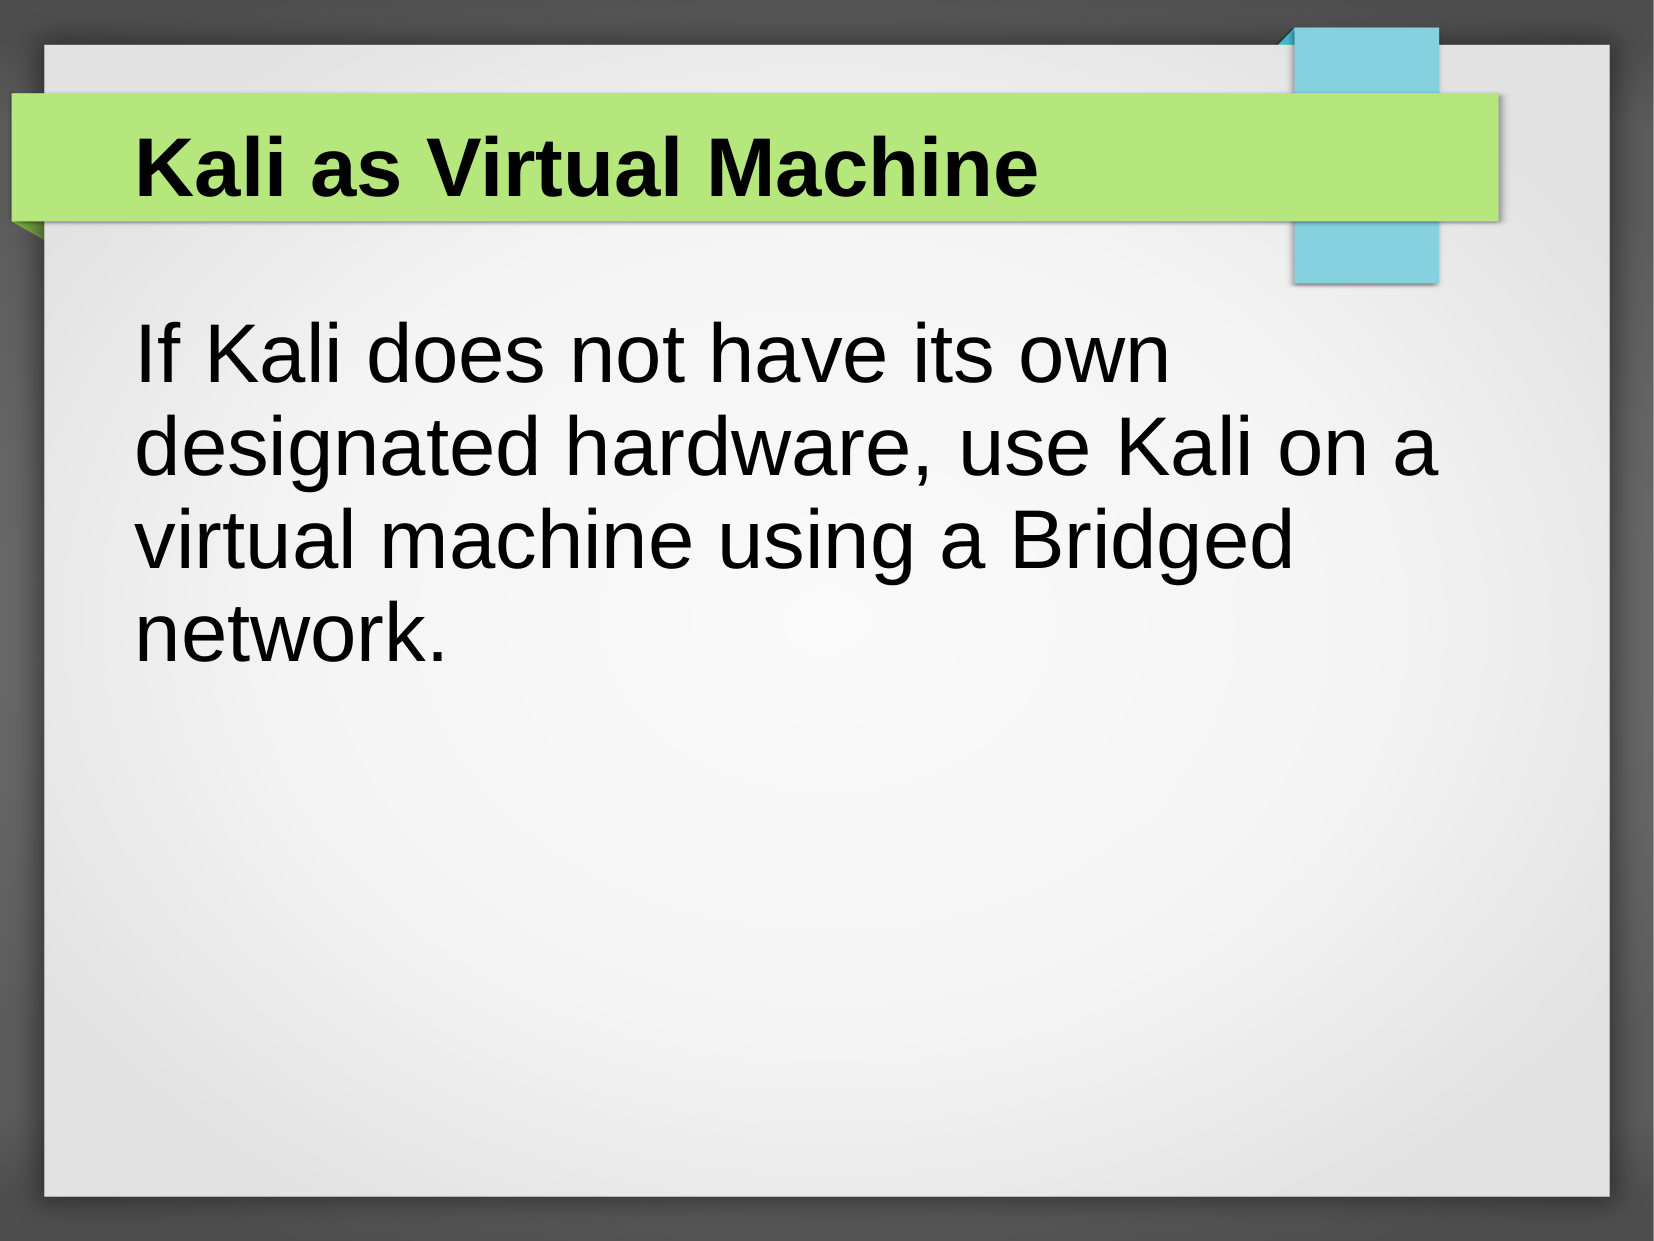

Kali as Virtual Machine
If Kali does not have its own
designated hardware, use Kali on a
virtual machine using a Bridged
network.